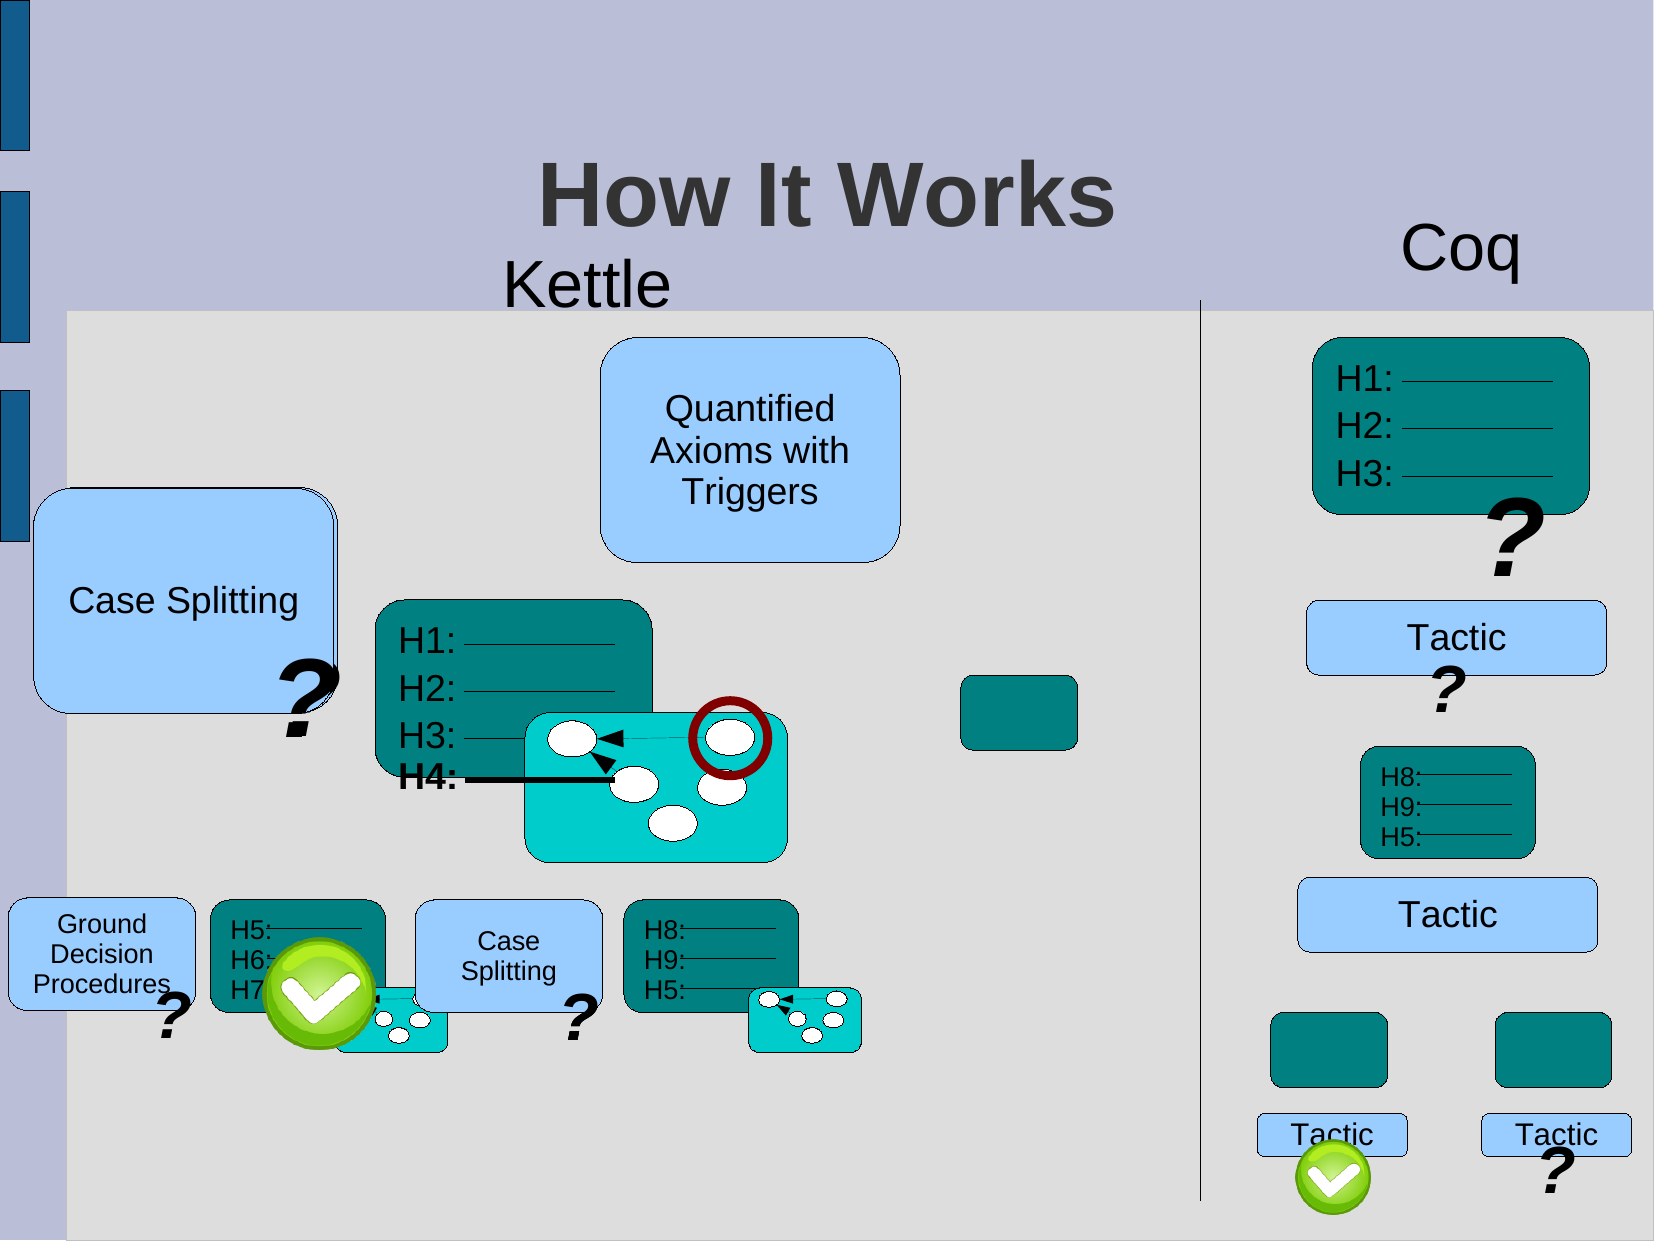

# How It Works
Coq
Kettle
Quantified Axioms with Triggers
H1:
H2:
H3:
?
Ground Decision Procedures
?
Case Splitting
?
H1:
H2:
H3:
Tactic
?
H8:
H9:
H5:
H4:
Tactic
Ground Decision Procedures
?
H5:
H6:
H7:
Ground Decision Procedures
?
Quantified Axioms
?
Case Splitting
?
H8:
H9:
H5:
Tactic
Tactic
?